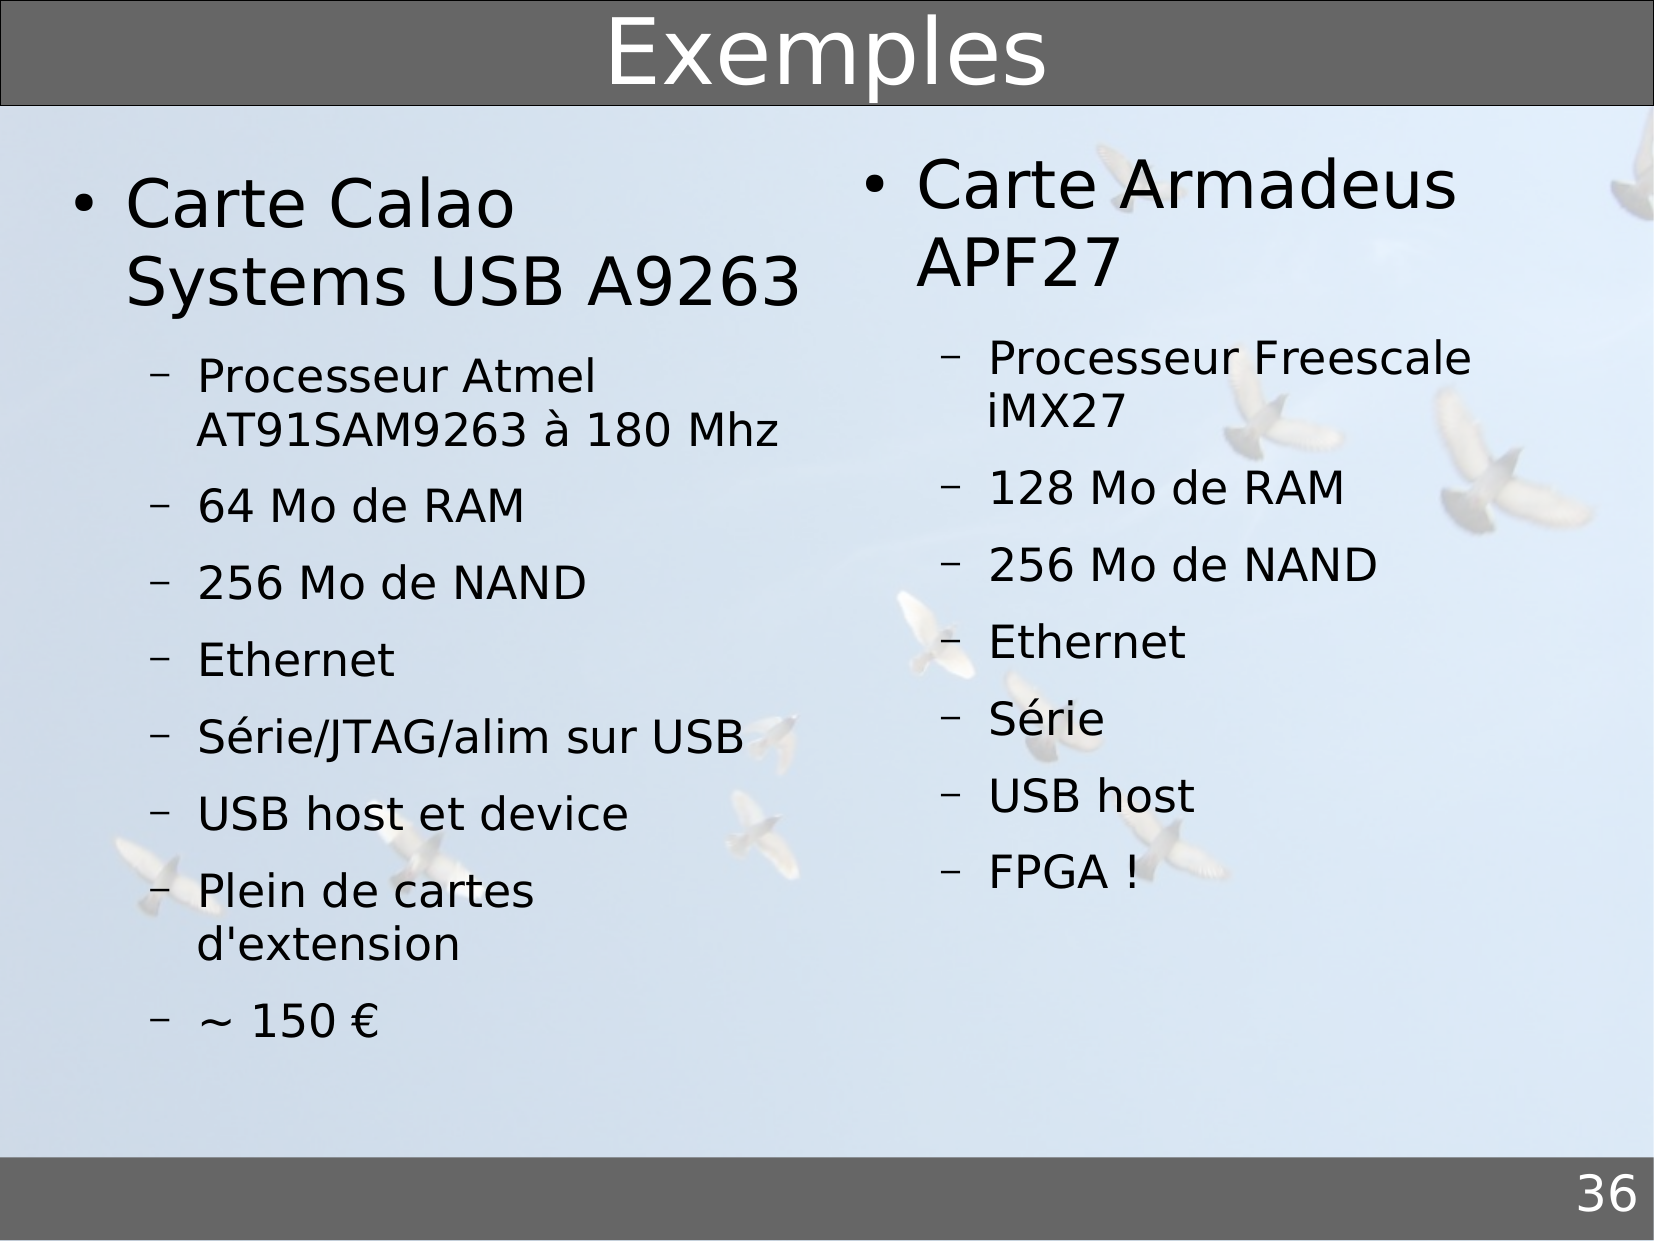

# Exemples
Carte Armadeus APF27
Processeur Freescale iMX27
128 Mo de RAM
256 Mo de NAND
Ethernet
Série
USB host
FPGA !
Carte Calao Systems USB A9263
Processeur Atmel AT91SAM9263 à 180 Mhz
64 Mo de RAM
256 Mo de NAND
Ethernet
Série/JTAG/alim sur USB
USB host et device
Plein de cartes d'extension
~ 150 €